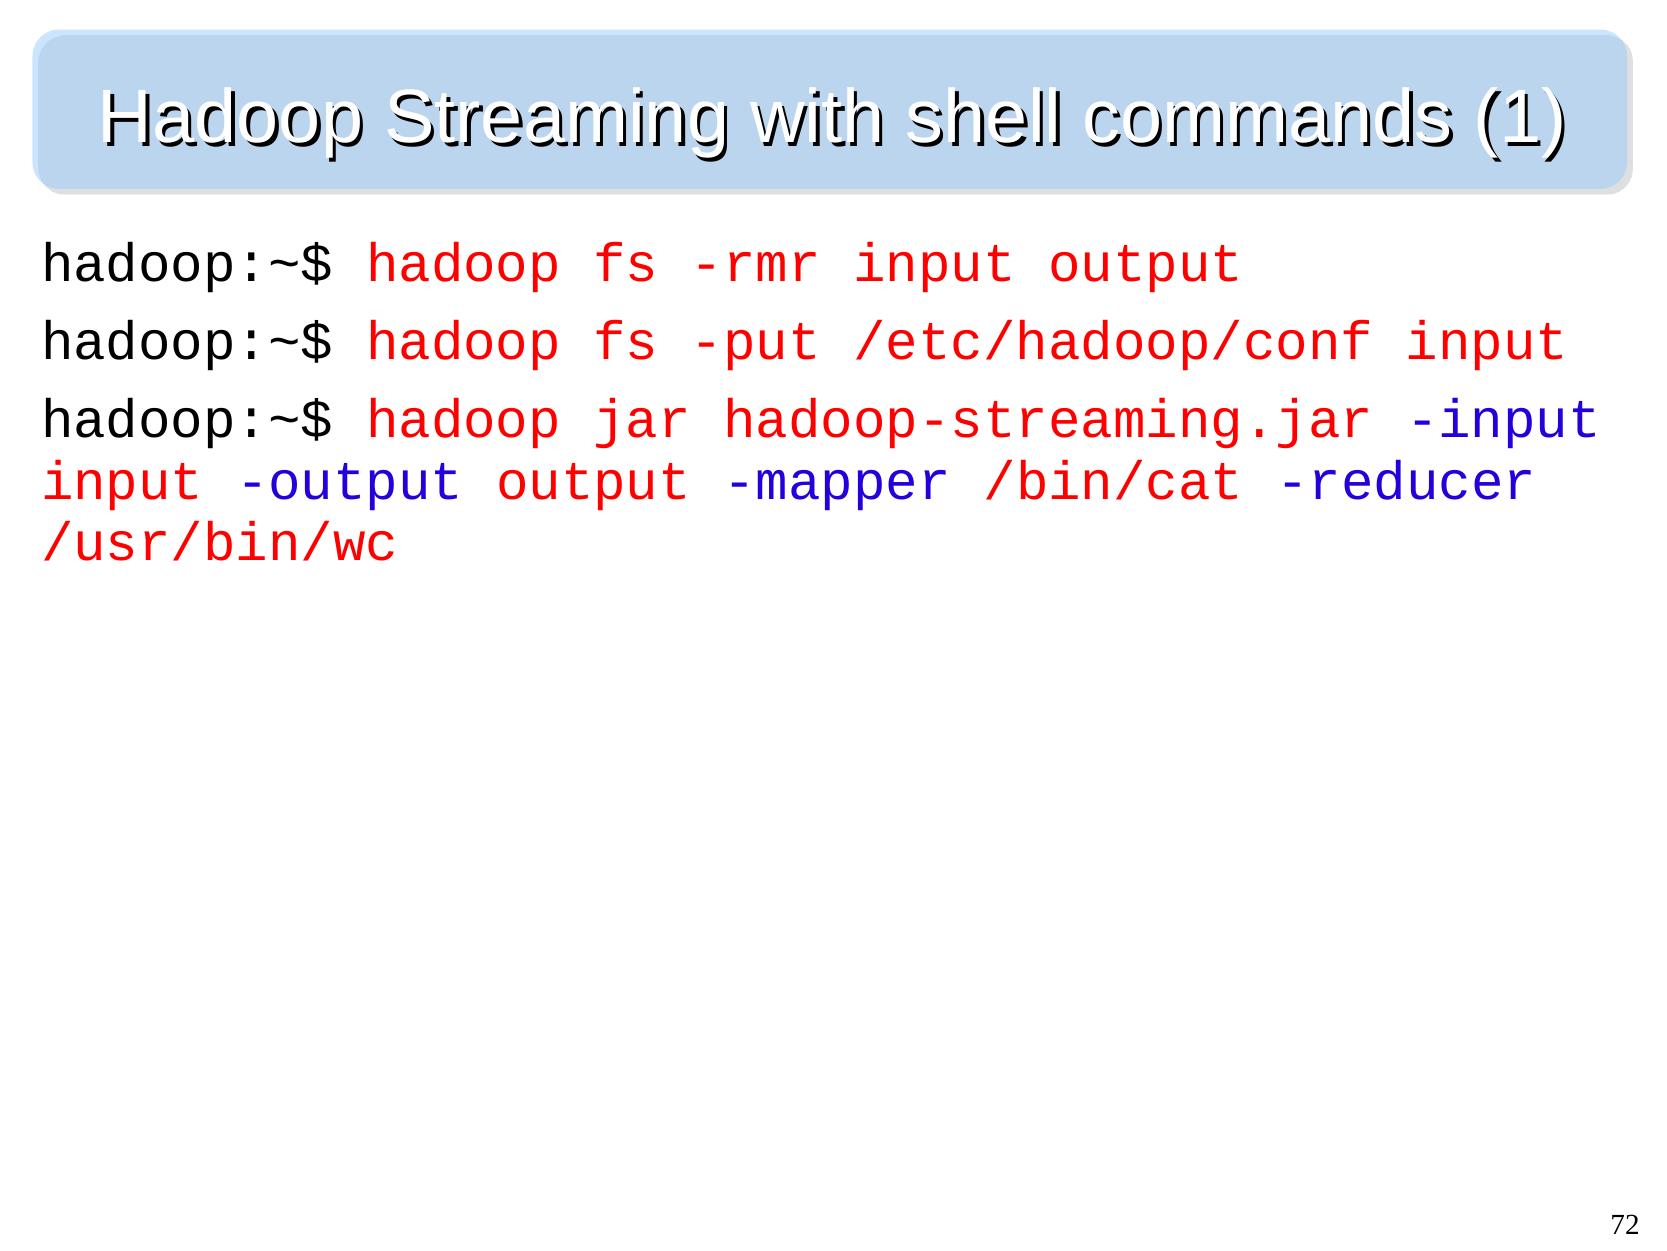

# Hadoop Streaming with shell commands (1)
hadoop:~$ hadoop fs -rmr input output
hadoop:~$ hadoop fs -put /etc/hadoop/conf input
hadoop:~$ hadoop jar hadoop-streaming.jar -input input -output output -mapper /bin/cat -reducer /usr/bin/wc
72